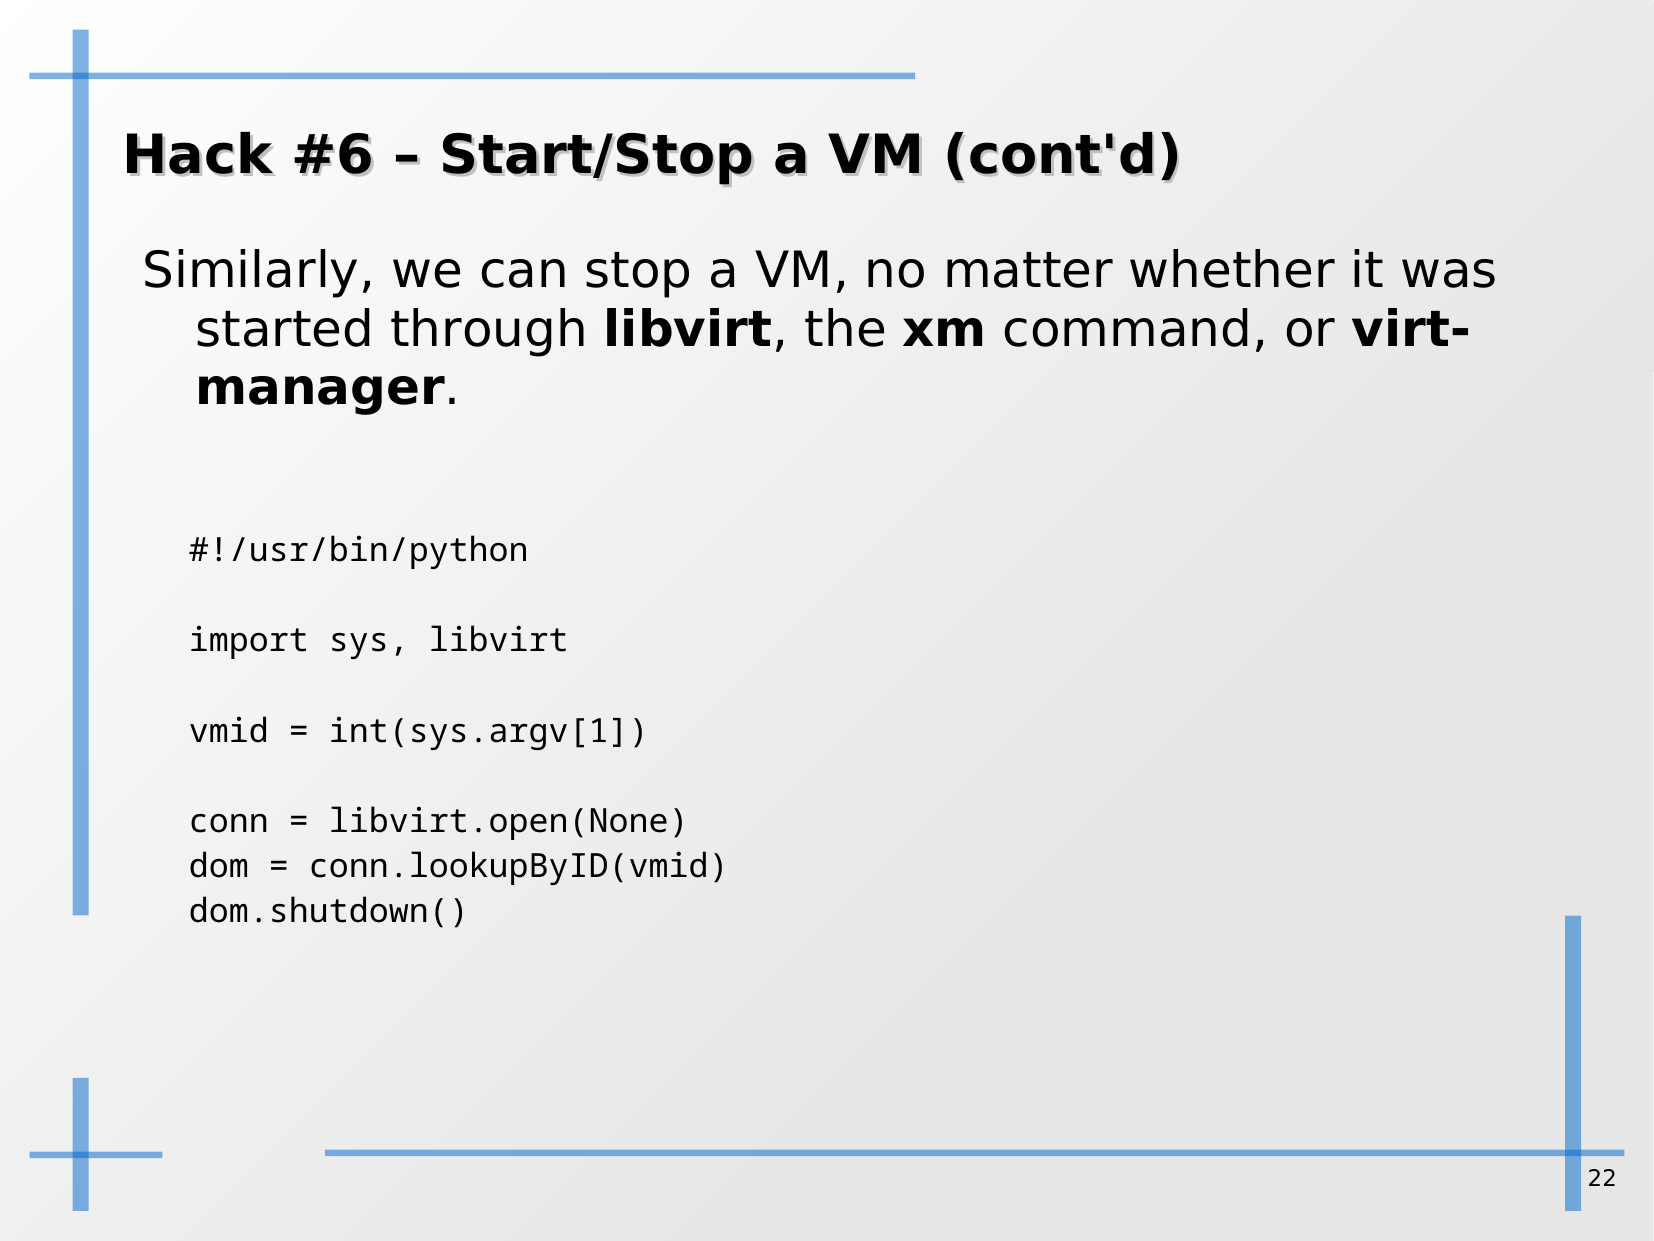

# Hack #6 – Start/Stop a VM (cont'd)
Similarly, we can stop a VM, no matter whether it was started through libvirt, the xm command, or virt-manager.
#!/usr/bin/python
import sys, libvirt
vmid = int(sys.argv[1])
conn = libvirt.open(None)
dom = conn.lookupByID(vmid)
dom.shutdown()